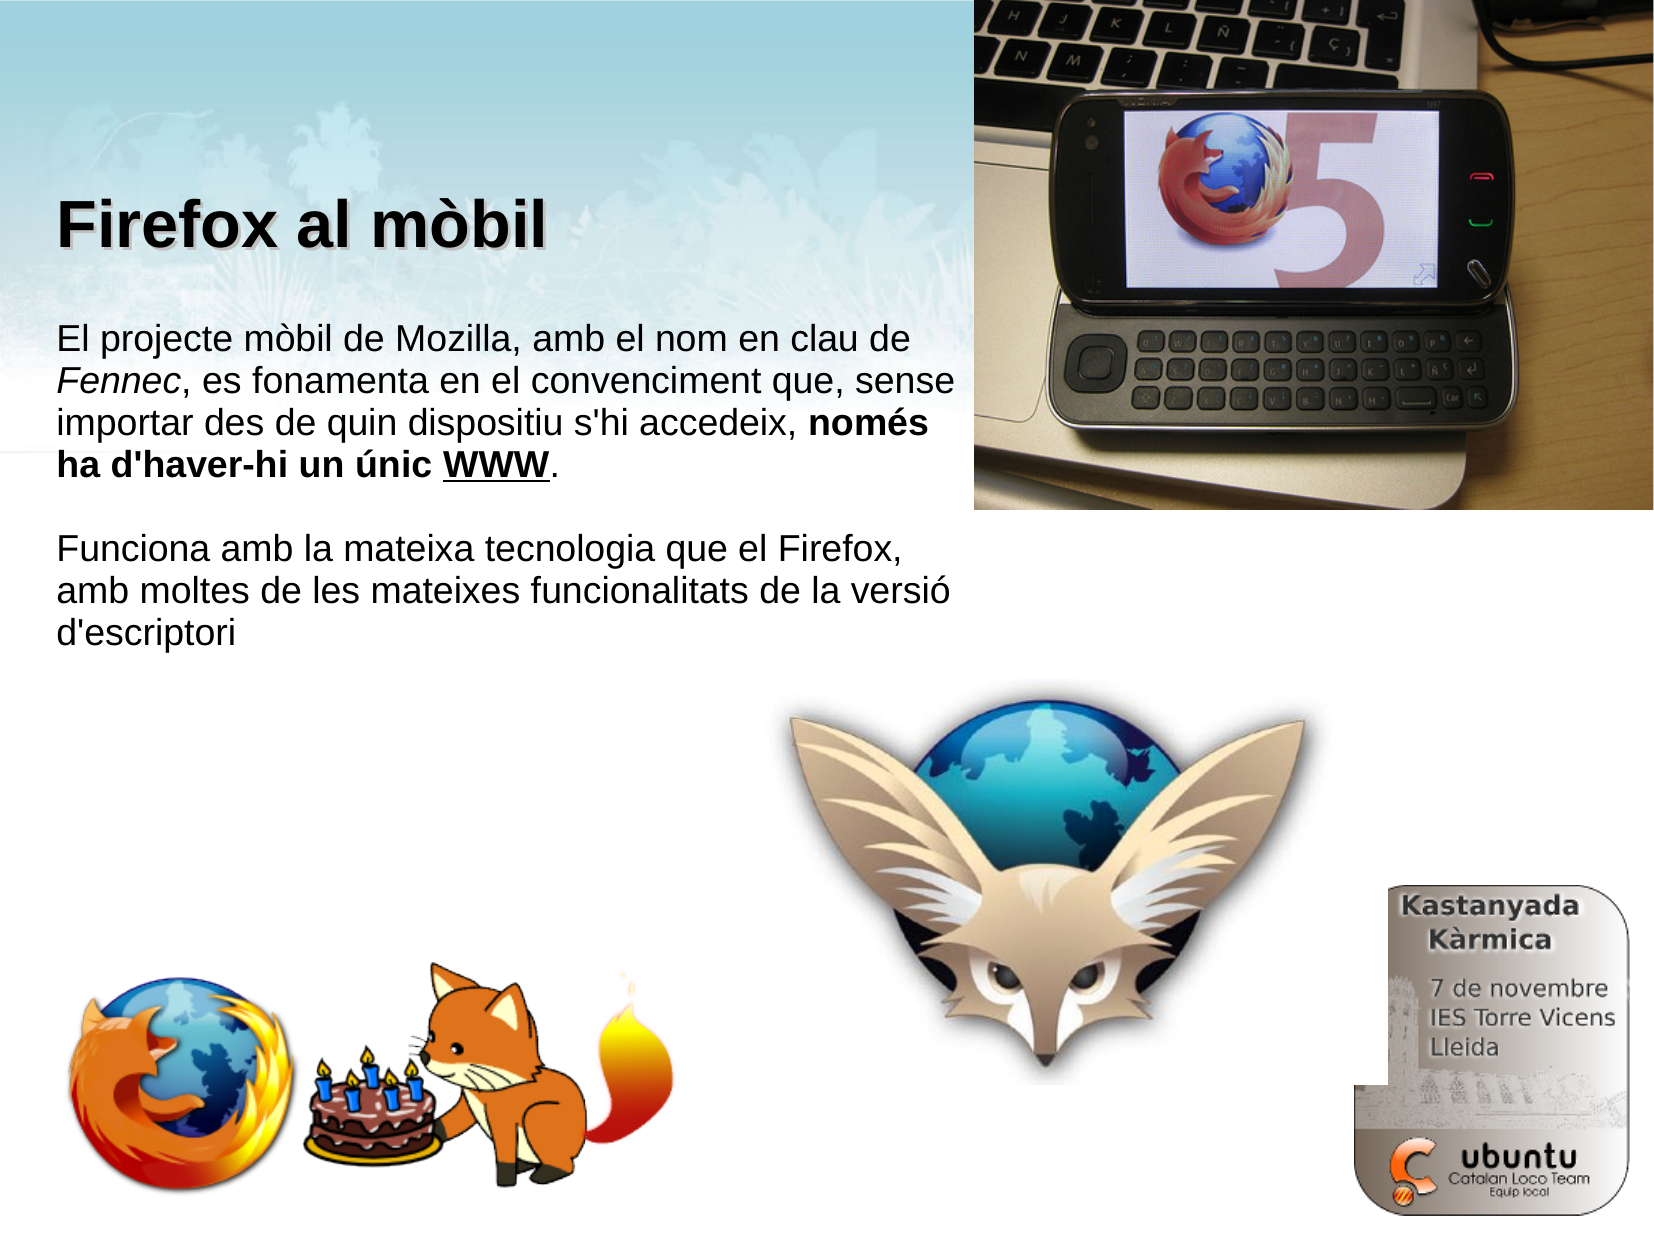

Firefox al mòbil
El projecte mòbil de Mozilla, amb el nom en clau de Fennec, es fonamenta en el convenciment que, sense importar des de quin dispositiu s'hi accedeix, només ha d'haver-hi un únic WWW.
Funciona amb la mateixa tecnologia que el Firefox, amb moltes de les mateixes funcionalitats de la versió d'escriptori